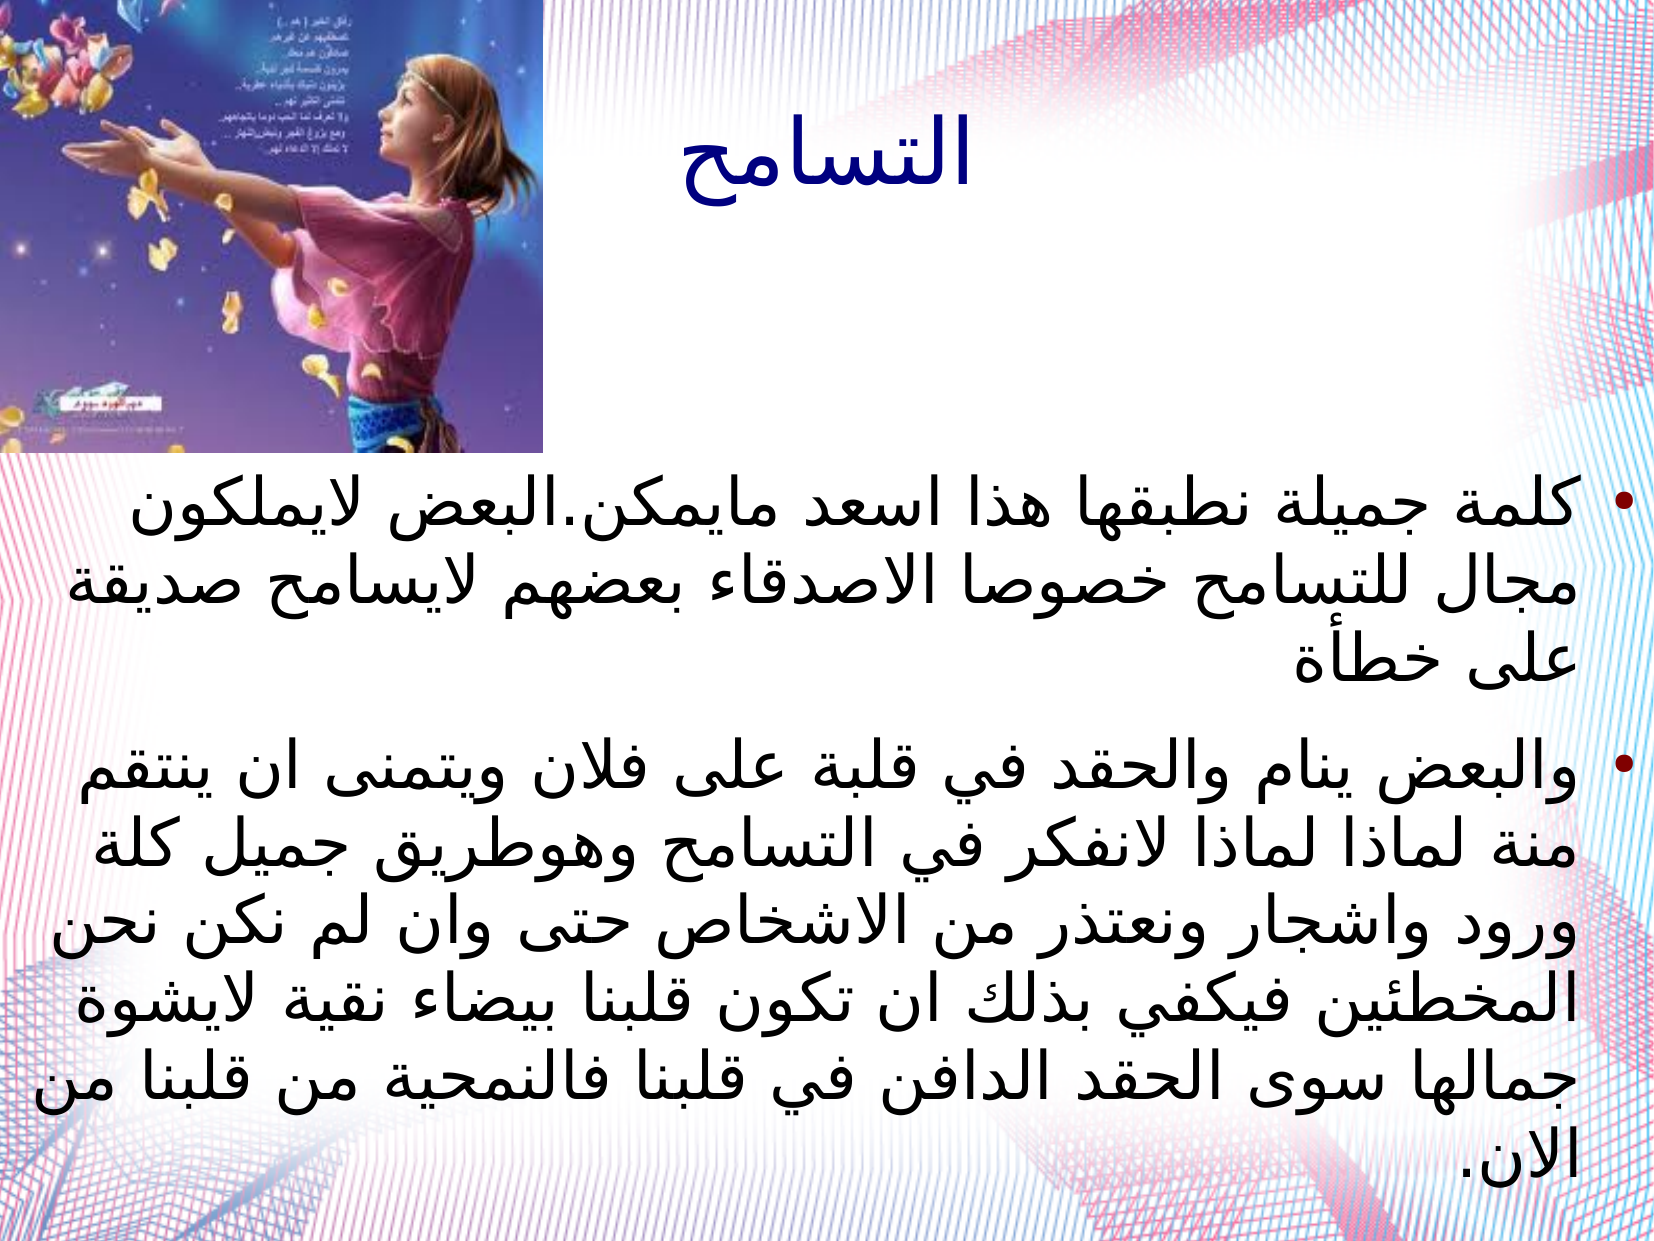

# التسامح
كلمة جميلة نطبقها هذا اسعد مايمكن.البعض لايملكون مجال للتسامح خصوصا الاصدقاء بعضهم لايسامح صديقة على خطأة
والبعض ينام والحقد في قلبة على فلان ويتمنى ان ينتقم منة لماذا لماذا لانفكر في التسامح وهوطريق جميل كلة ورود واشجار ونعتذر من الاشخاص حتى وان لم نكن نحن المخطئين فيكفي بذلك ان تكون قلبنا بيضاء نقية لايشوة جمالها سوى الحقد الدافن في قلبنا فالنمحية من قلبنا من الان.